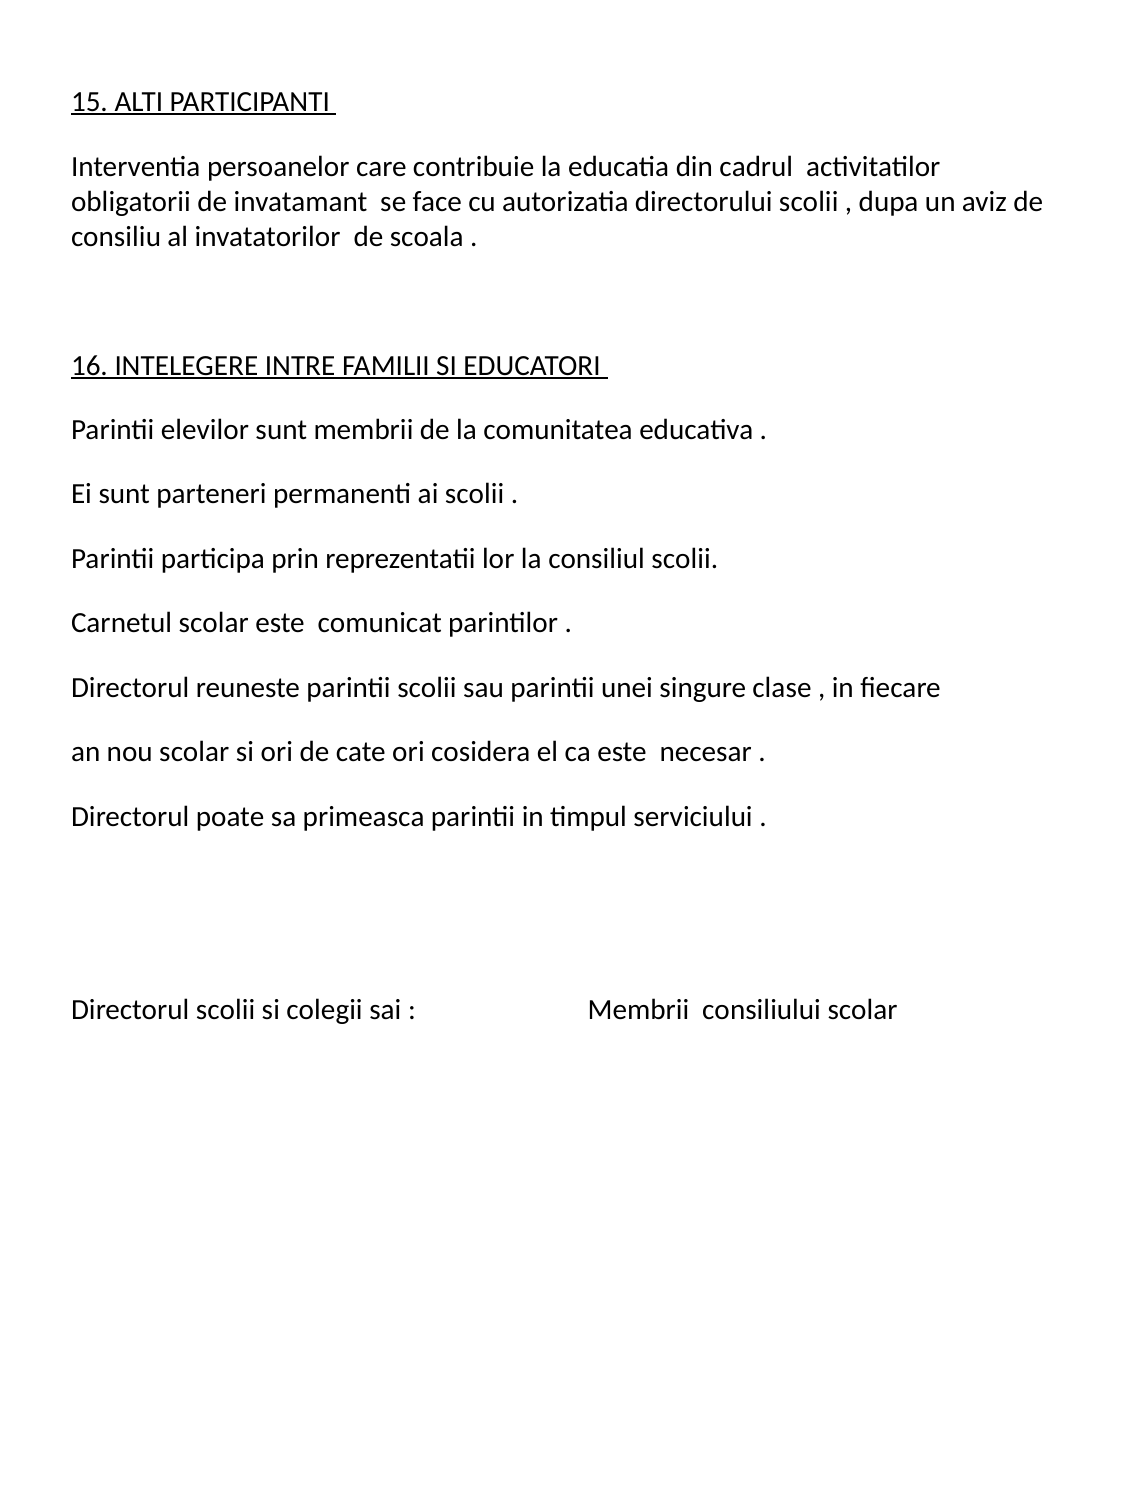

# 15. ALTI PARTICIPANTI
Interventia persoanelor care contribuie la educatia din cadrul activitatilor obligatorii de invatamant se face cu autorizatia directorului scolii , dupa un aviz de consiliu al invatatorilor de scoala .
16. INTELEGERE INTRE FAMILII SI EDUCATORI
Parintii elevilor sunt membrii de la comunitatea educativa .
Ei sunt parteneri permanenti ai scolii .
Parintii participa prin reprezentatii lor la consiliul scolii.
Carnetul scolar este comunicat parintilor .
Directorul reuneste parintii scolii sau parintii unei singure clase , in fiecare
an nou scolar si ori de cate ori cosidera el ca este necesar .
Directorul poate sa primeasca parintii in timpul serviciului .
Directorul scolii si colegii sai :			Membrii consiliului scolar